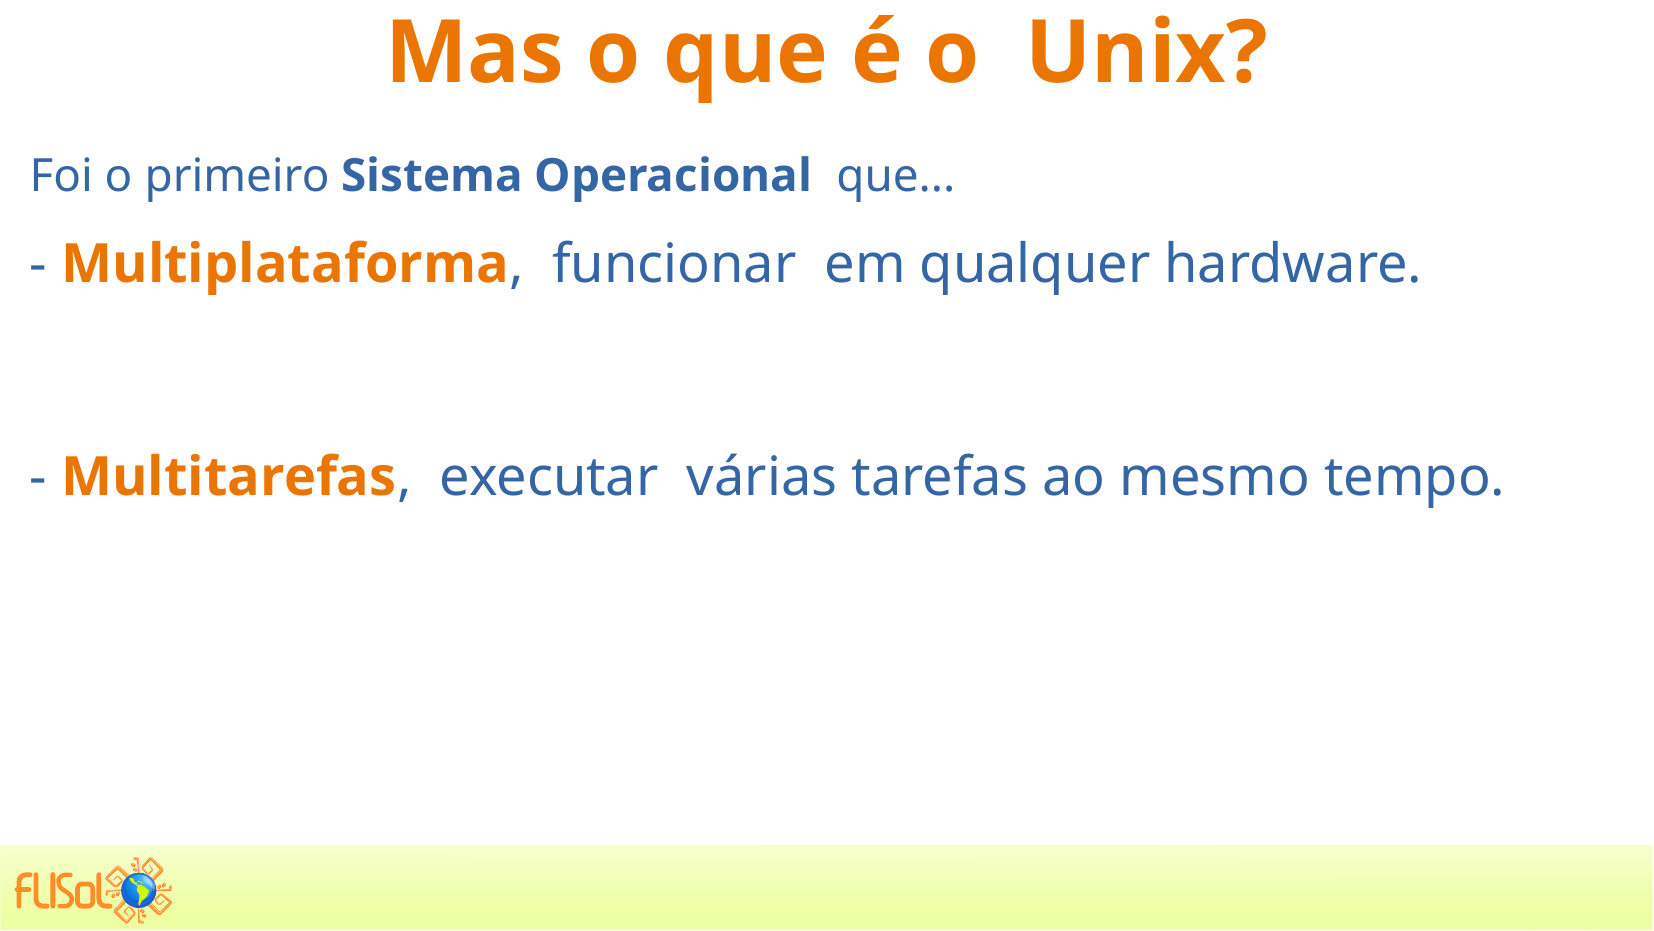

Mas o que é o Unix?
Foi o primeiro Sistema Operacional que...
- Multiplataforma, funcionar em qualquer hardware.
- Multitarefas, executar várias tarefas ao mesmo tempo.